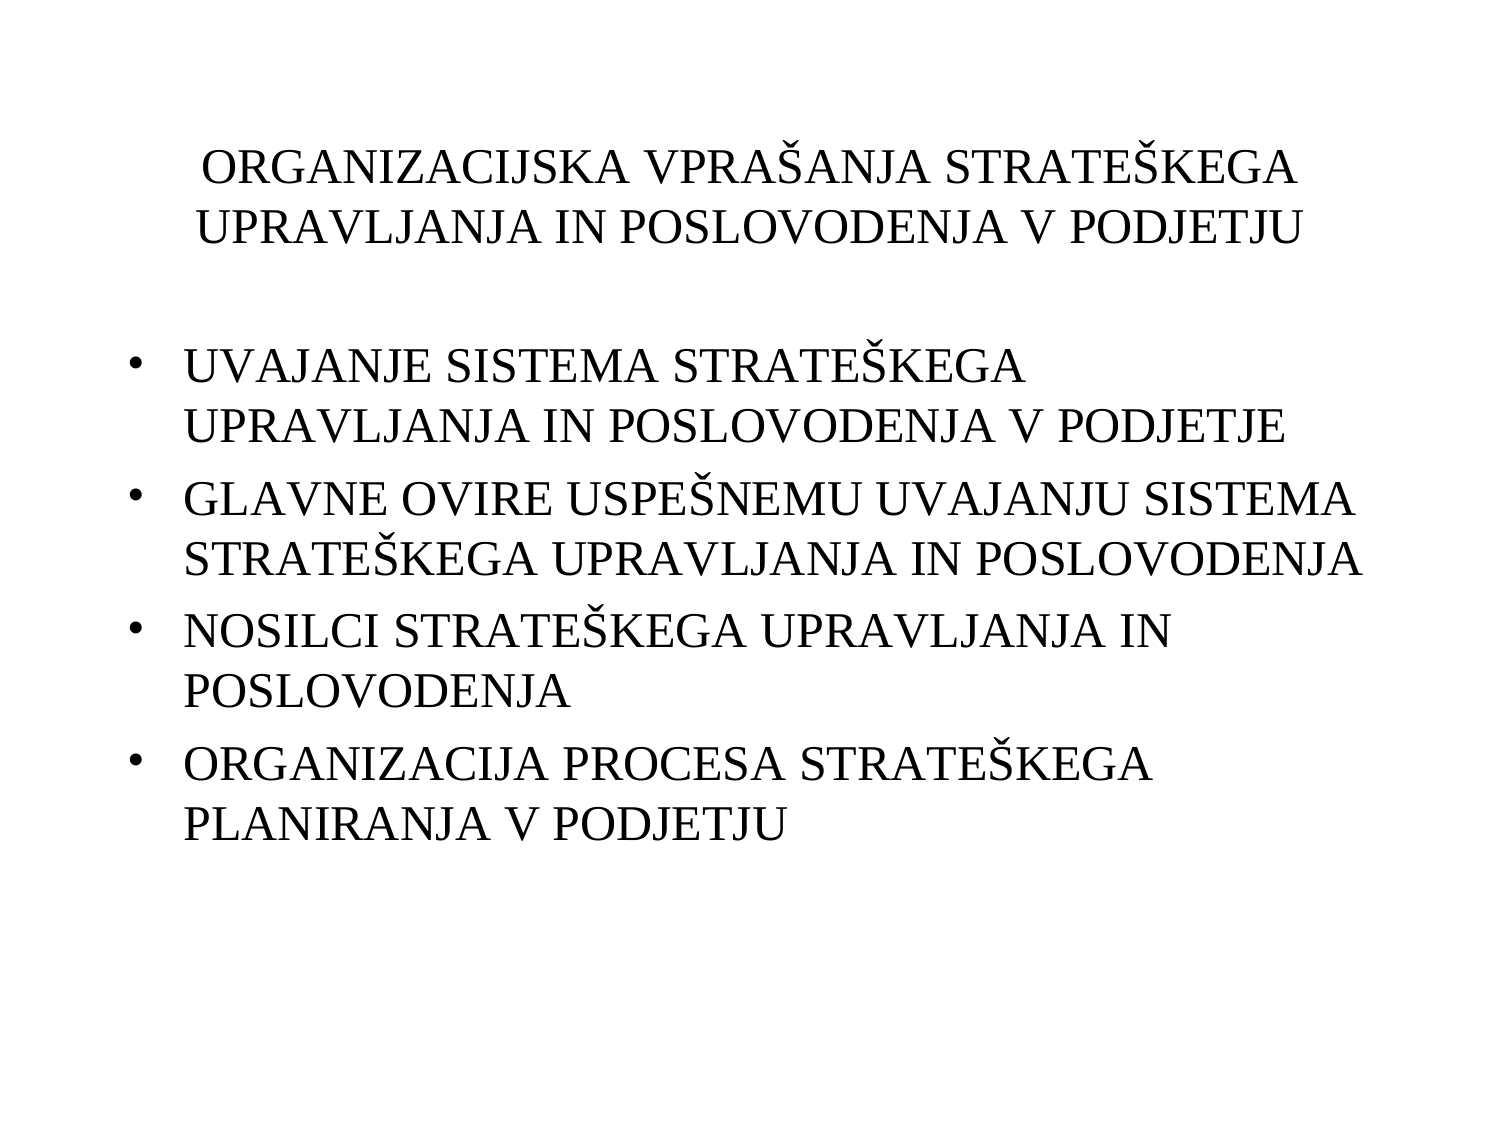

# ORGANIZACIJSKA VPRAŠANJA STRATEŠKEGA UPRAVLJANJA IN POSLOVODENJA V PODJETJU
UVAJANJE SISTEMA STRATEŠKEGA UPRAVLJANJA IN POSLOVODENJA V PODJETJE
GLAVNE OVIRE USPEŠNEMU UVAJANJU SISTEMA STRATEŠKEGA UPRAVLJANJA IN POSLOVODENJA
NOSILCI STRATEŠKEGA UPRAVLJANJA IN POSLOVODENJA
ORGANIZACIJA PROCESA STRATEŠKEGA PLANIRANJA V PODJETJU